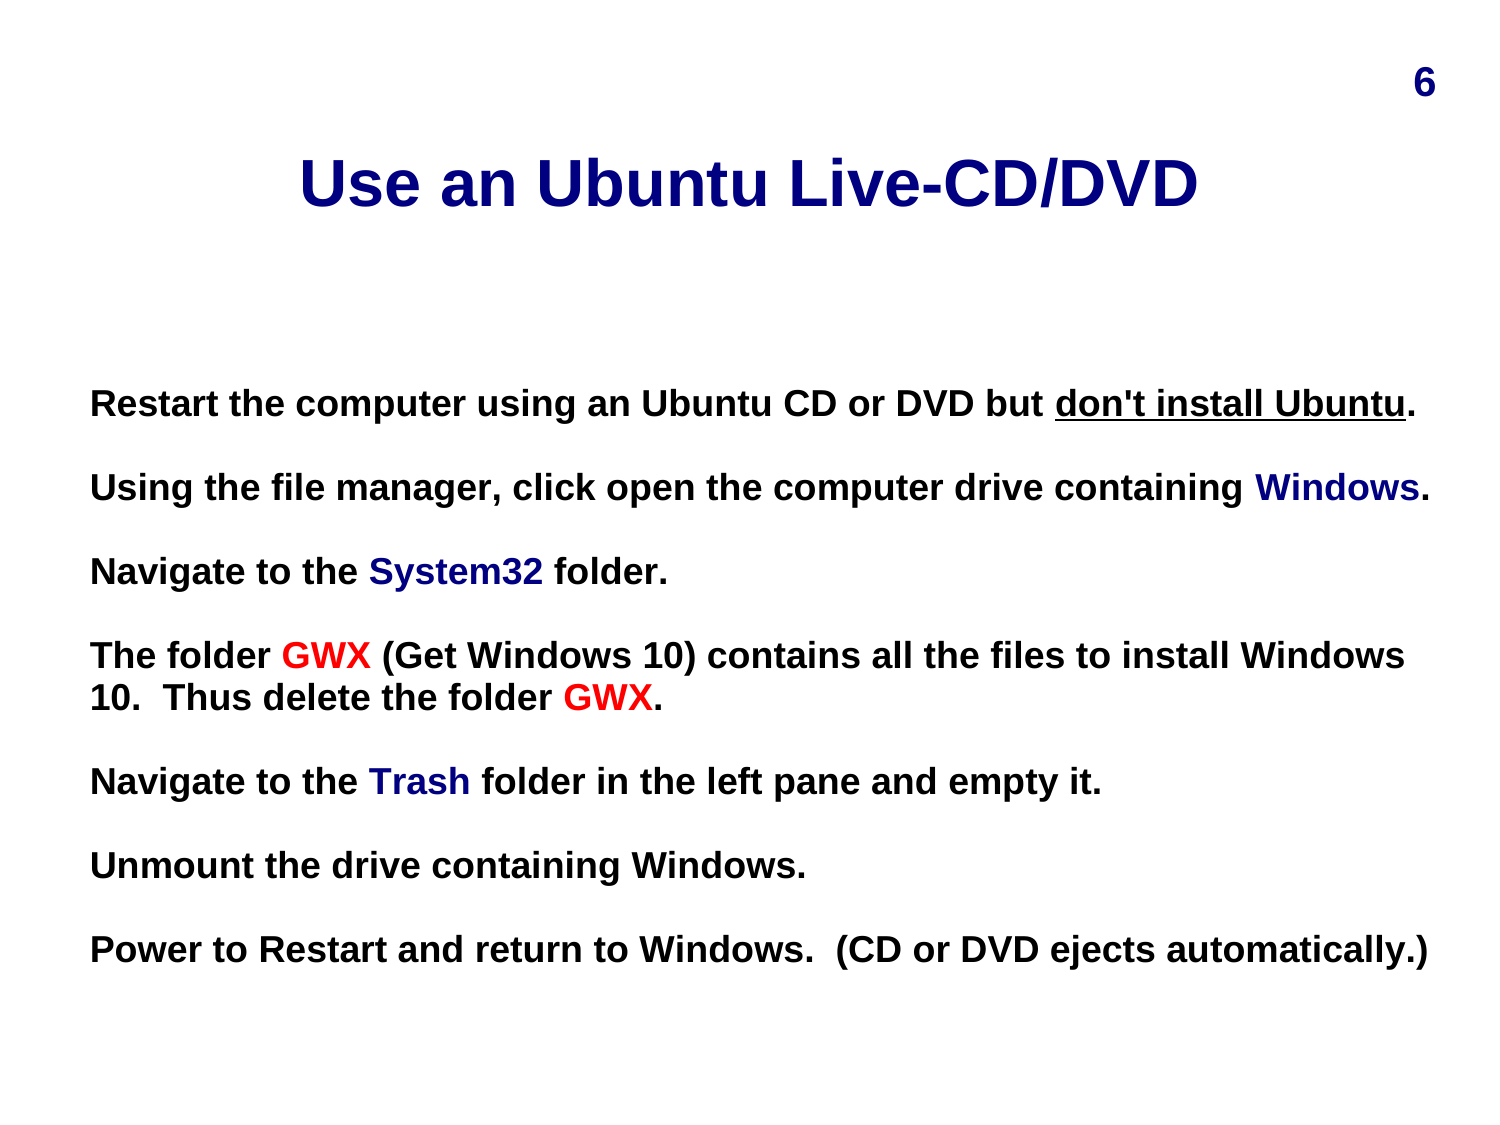

6
Use an Ubuntu Live-CD/DVD
# Restart the computer using an Ubuntu CD or DVD but don't install Ubuntu. Using the file manager, click open the computer drive containing Windows. Navigate to the System32 folder. The folder GWX (Get Windows 10) contains all the files to install Windows 10. Thus delete the folder GWX. Navigate to the Trash folder in the left pane and empty it. Unmount the drive containing Windows. Power to Restart and return to Windows. (CD or DVD ejects automatically.)